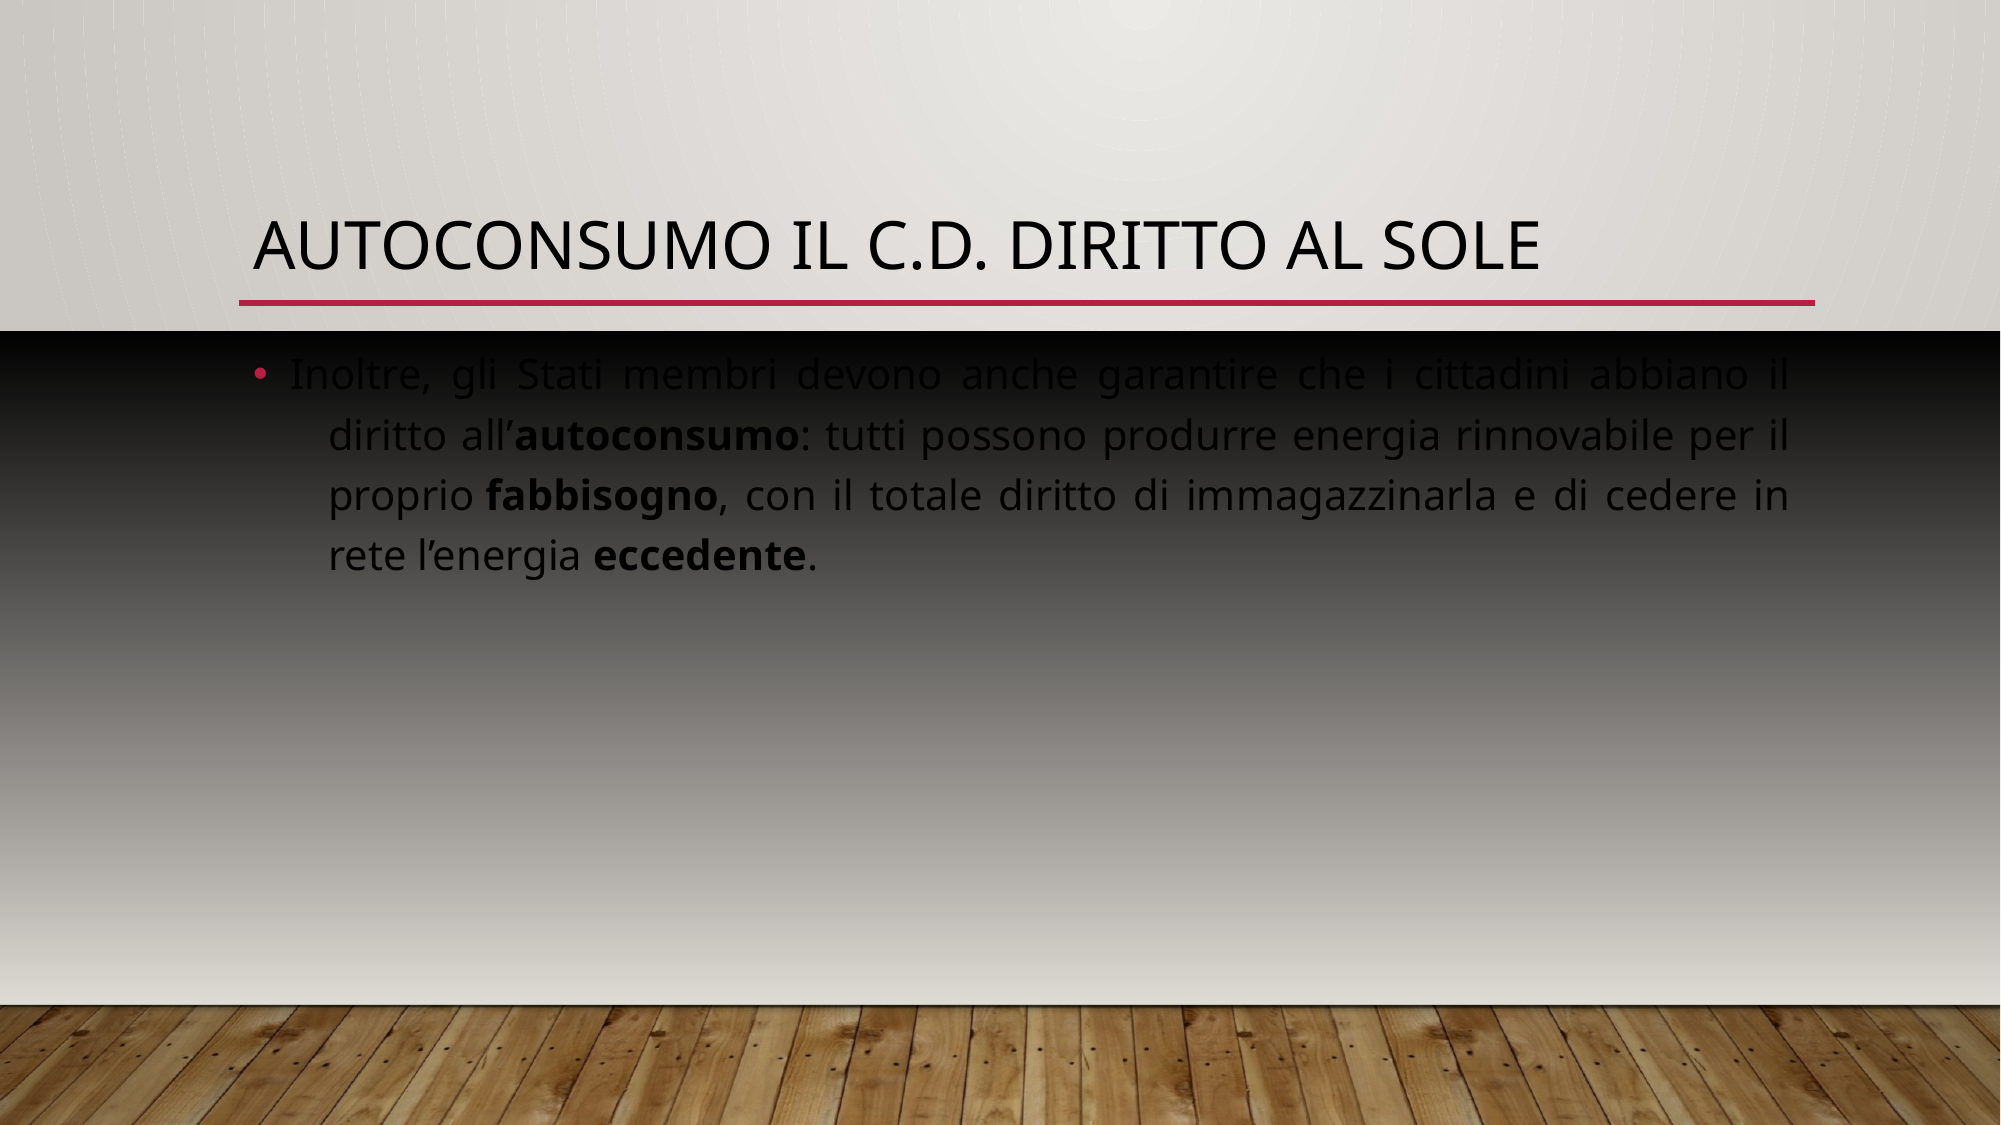

# Autoconsumo il c.d. diritto al sole
Inoltre, gli Stati membri devono anche garantire che i cittadini abbiano il diritto all’autoconsumo: tutti possono produrre energia rinnovabile per il proprio fabbisogno, con il totale diritto di immagazzinarla e di cedere in rete l’energia eccedente.